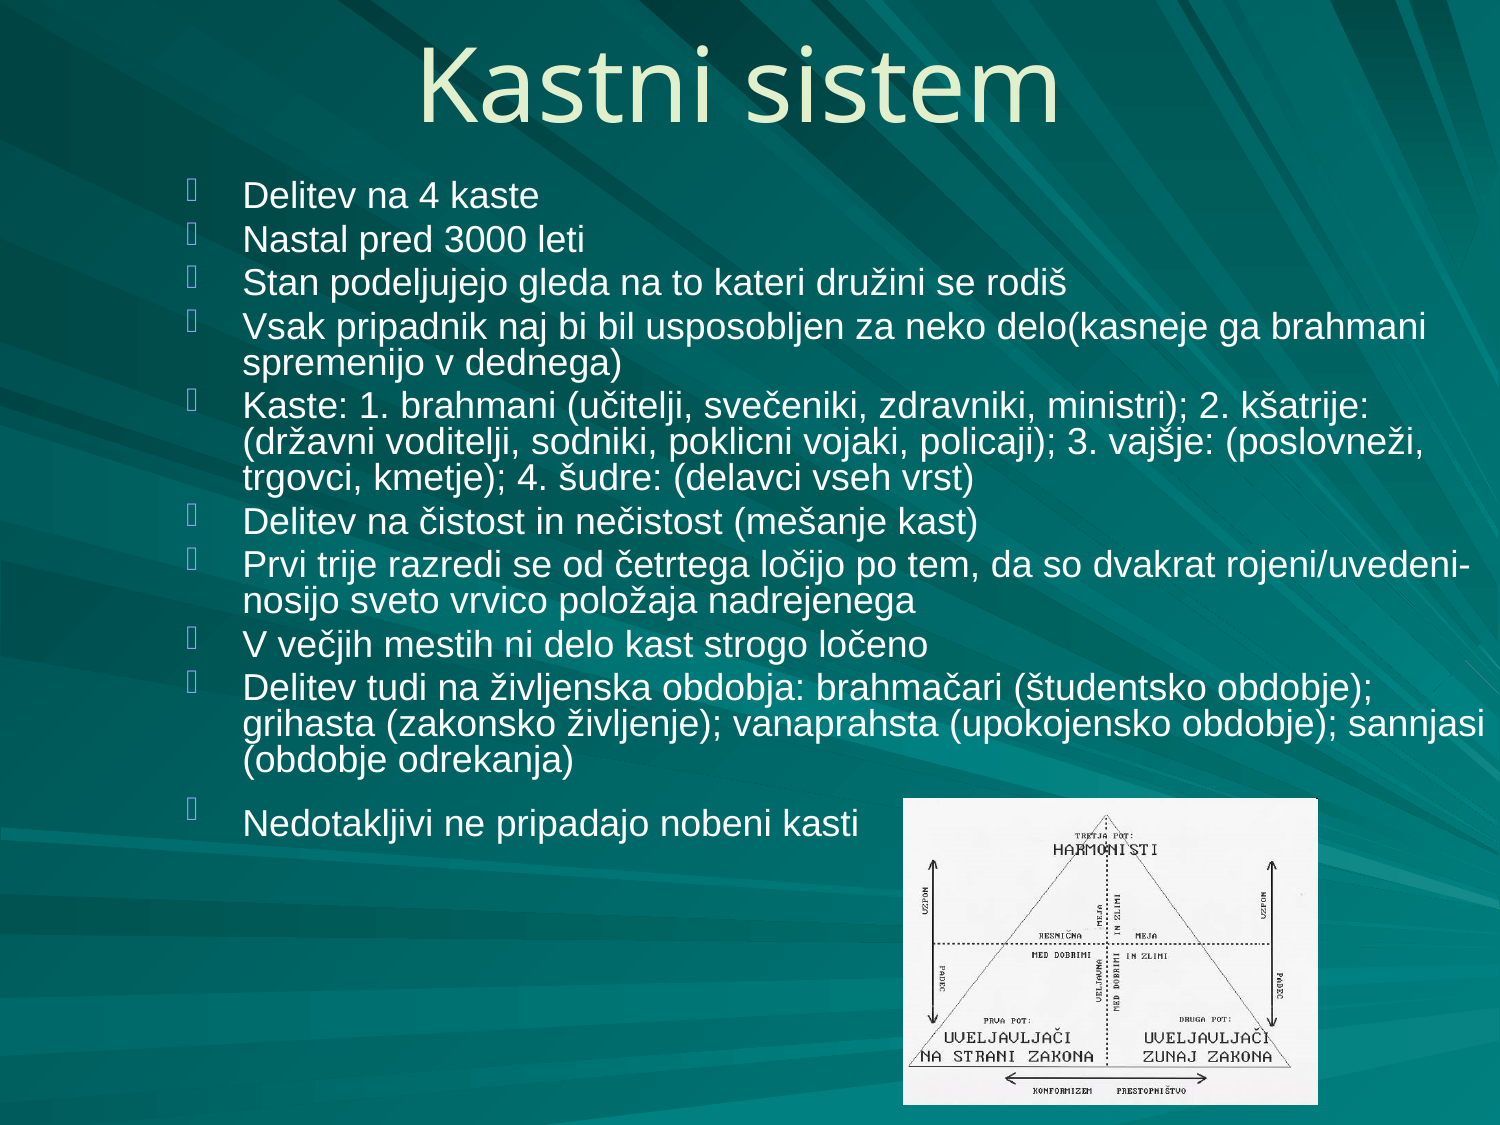

# Kastni sistem
Delitev na 4 kaste
Nastal pred 3000 leti
Stan podeljujejo gleda na to kateri družini se rodiš
Vsak pripadnik naj bi bil usposobljen za neko delo(kasneje ga brahmani spremenijo v dednega)
Kaste: 1. brahmani (učitelji, svečeniki, zdravniki, ministri); 2. kšatrije: (državni voditelji, sodniki, poklicni vojaki, policaji); 3. vajšje: (poslovneži, trgovci, kmetje); 4. šudre: (delavci vseh vrst)
Delitev na čistost in nečistost (mešanje kast)
Prvi trije razredi se od četrtega ločijo po tem, da so dvakrat rojeni/uvedeni-nosijo sveto vrvico položaja nadrejenega
V večjih mestih ni delo kast strogo ločeno
Delitev tudi na življenska obdobja: brahmačari (študentsko obdobje); grihasta (zakonsko življenje); vanaprahsta (upokojensko obdobje); sannjasi (obdobje odrekanja)
Nedotakljivi ne pripadajo nobeni kasti